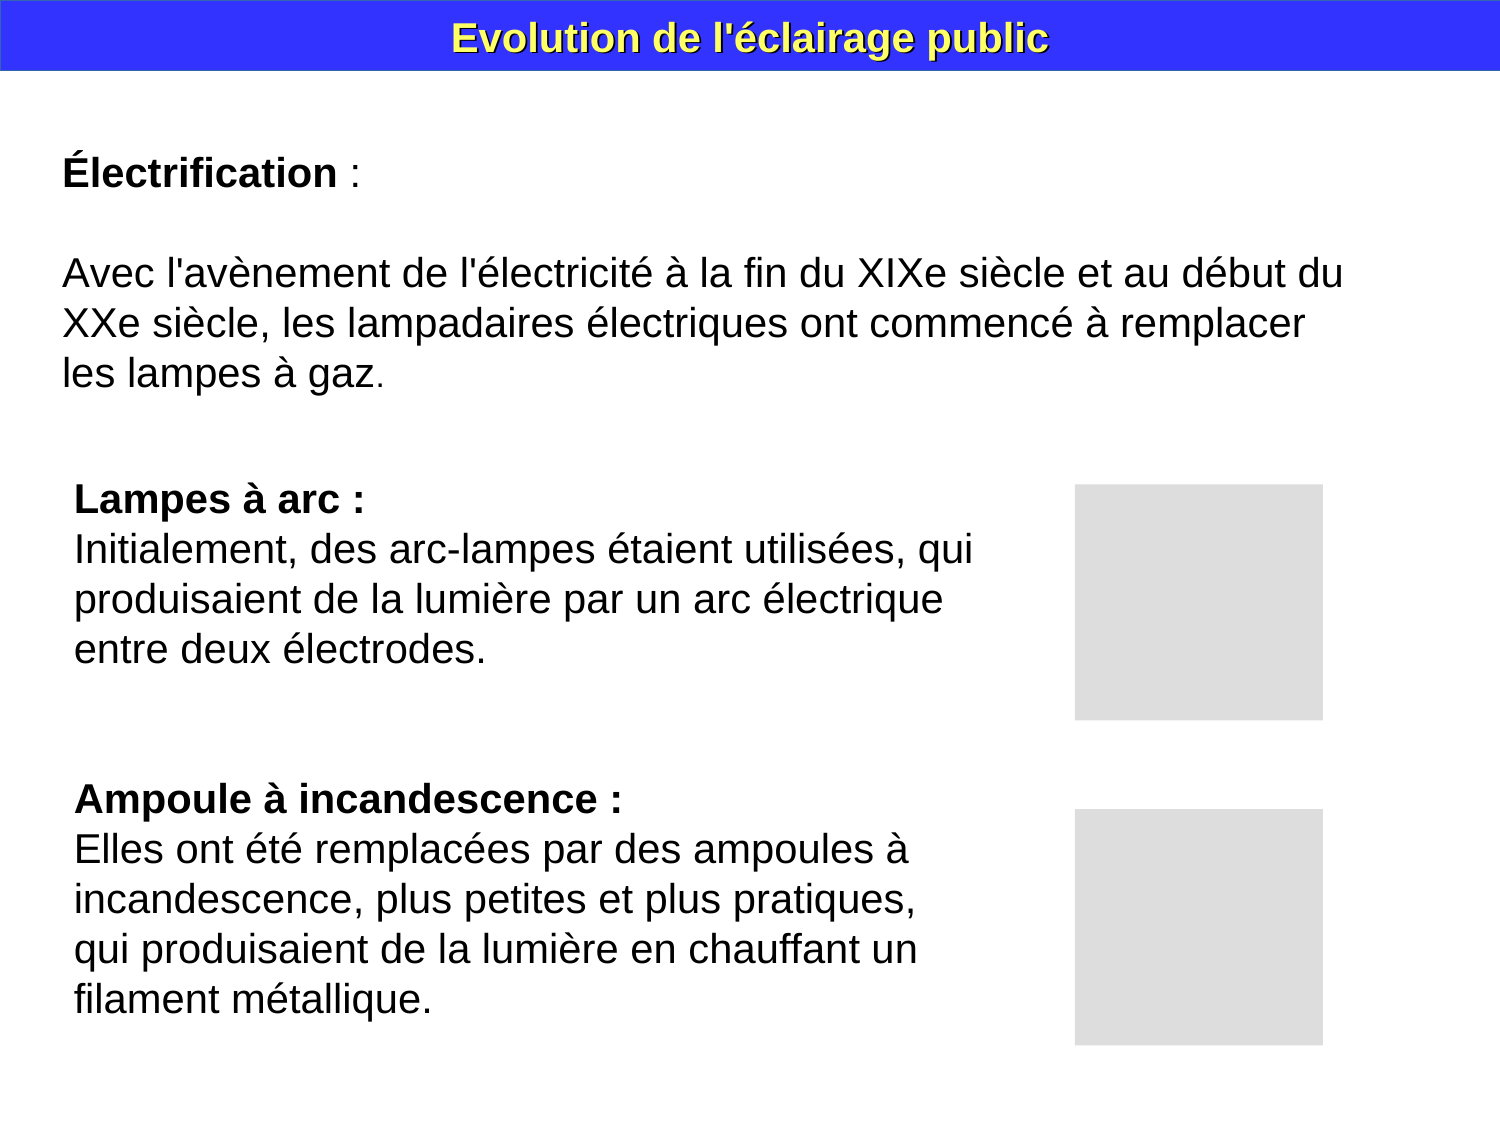

Evolution de l'éclairage public
Électrification :
Avec l'avènement de l'électricité à la fin du XIXe siècle et au début du XXe siècle, les lampadaires électriques ont commencé à remplacer les lampes à gaz.
Lampes à arc :
Initialement, des arc-lampes étaient utilisées, qui produisaient de la lumière par un arc électrique entre deux électrodes.
Ampoule à incandescence :
Elles ont été remplacées par des ampoules à incandescence, plus petites et plus pratiques, qui produisaient de la lumière en chauffant un filament métallique.